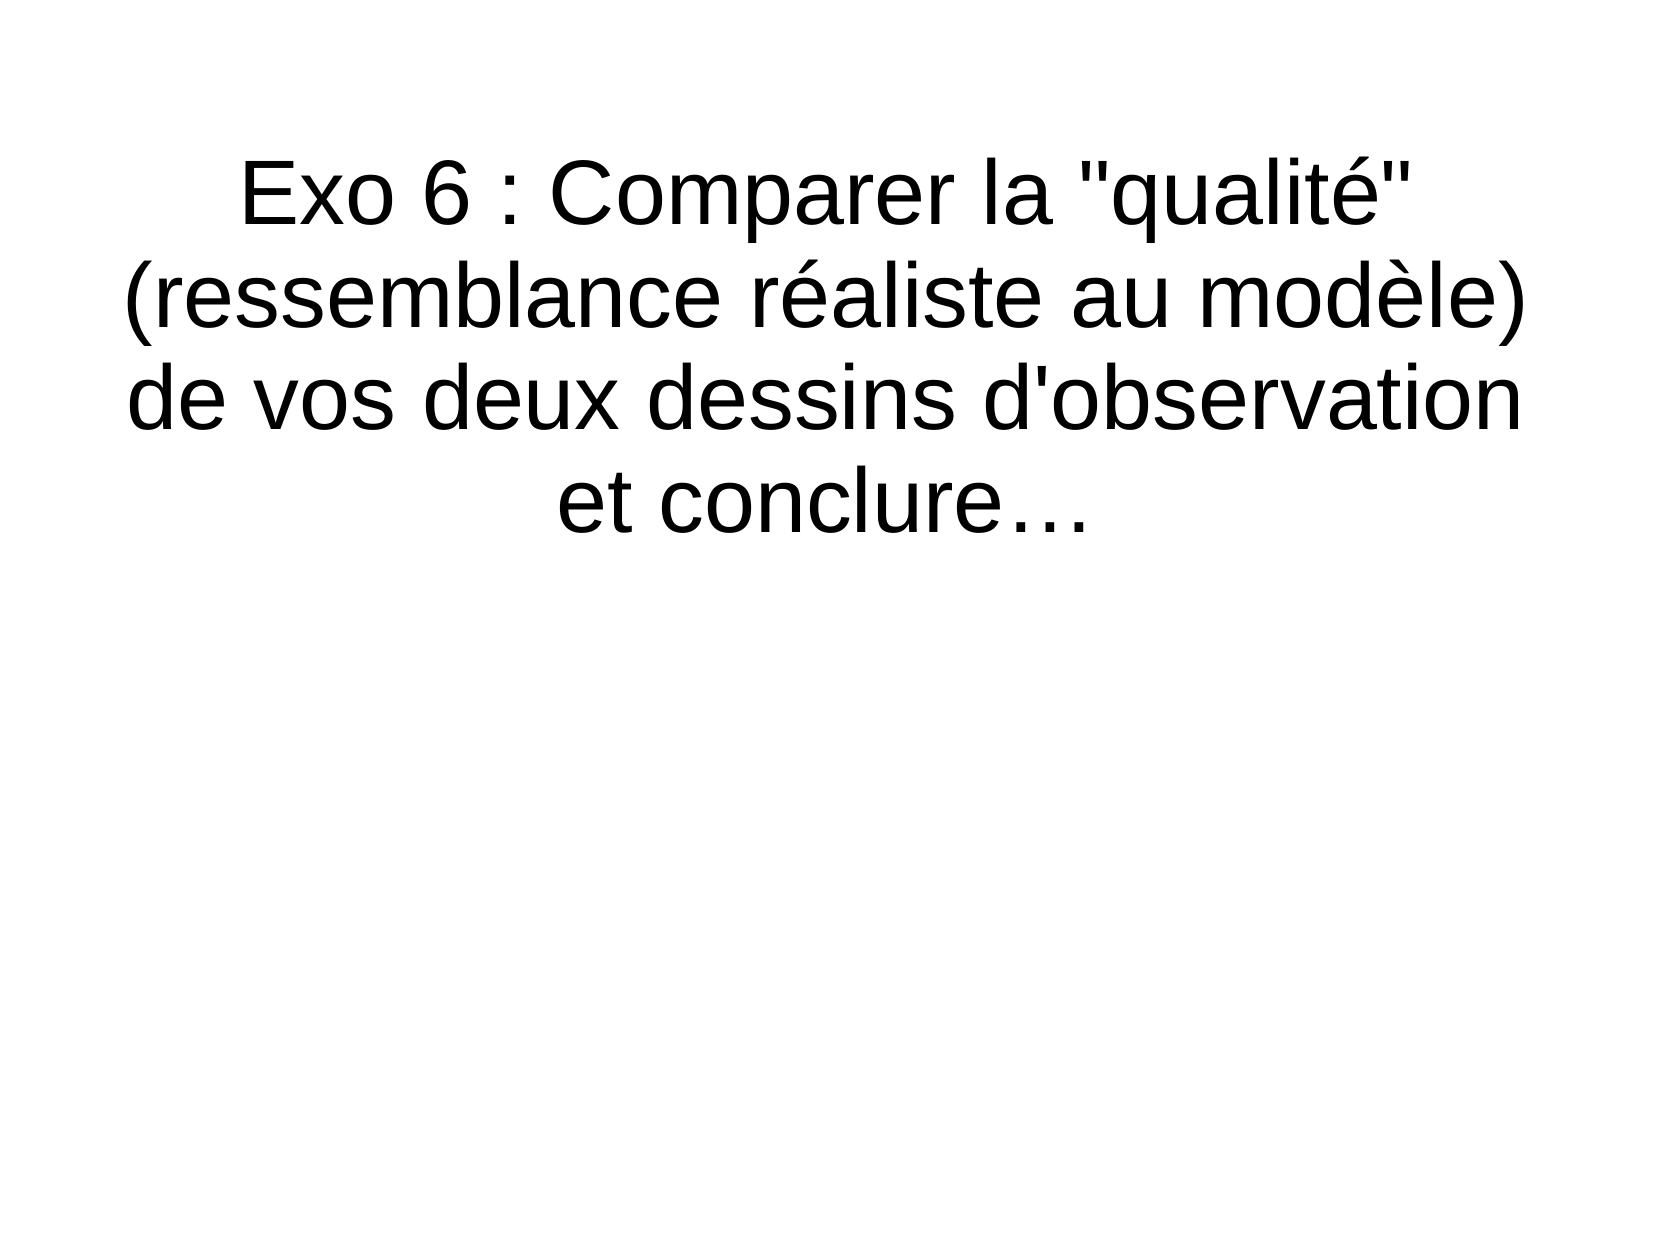

# Exo 6 : Comparer la "qualité" (ressemblance réaliste au modèle) de vos deux dessins d'observation et conclure…